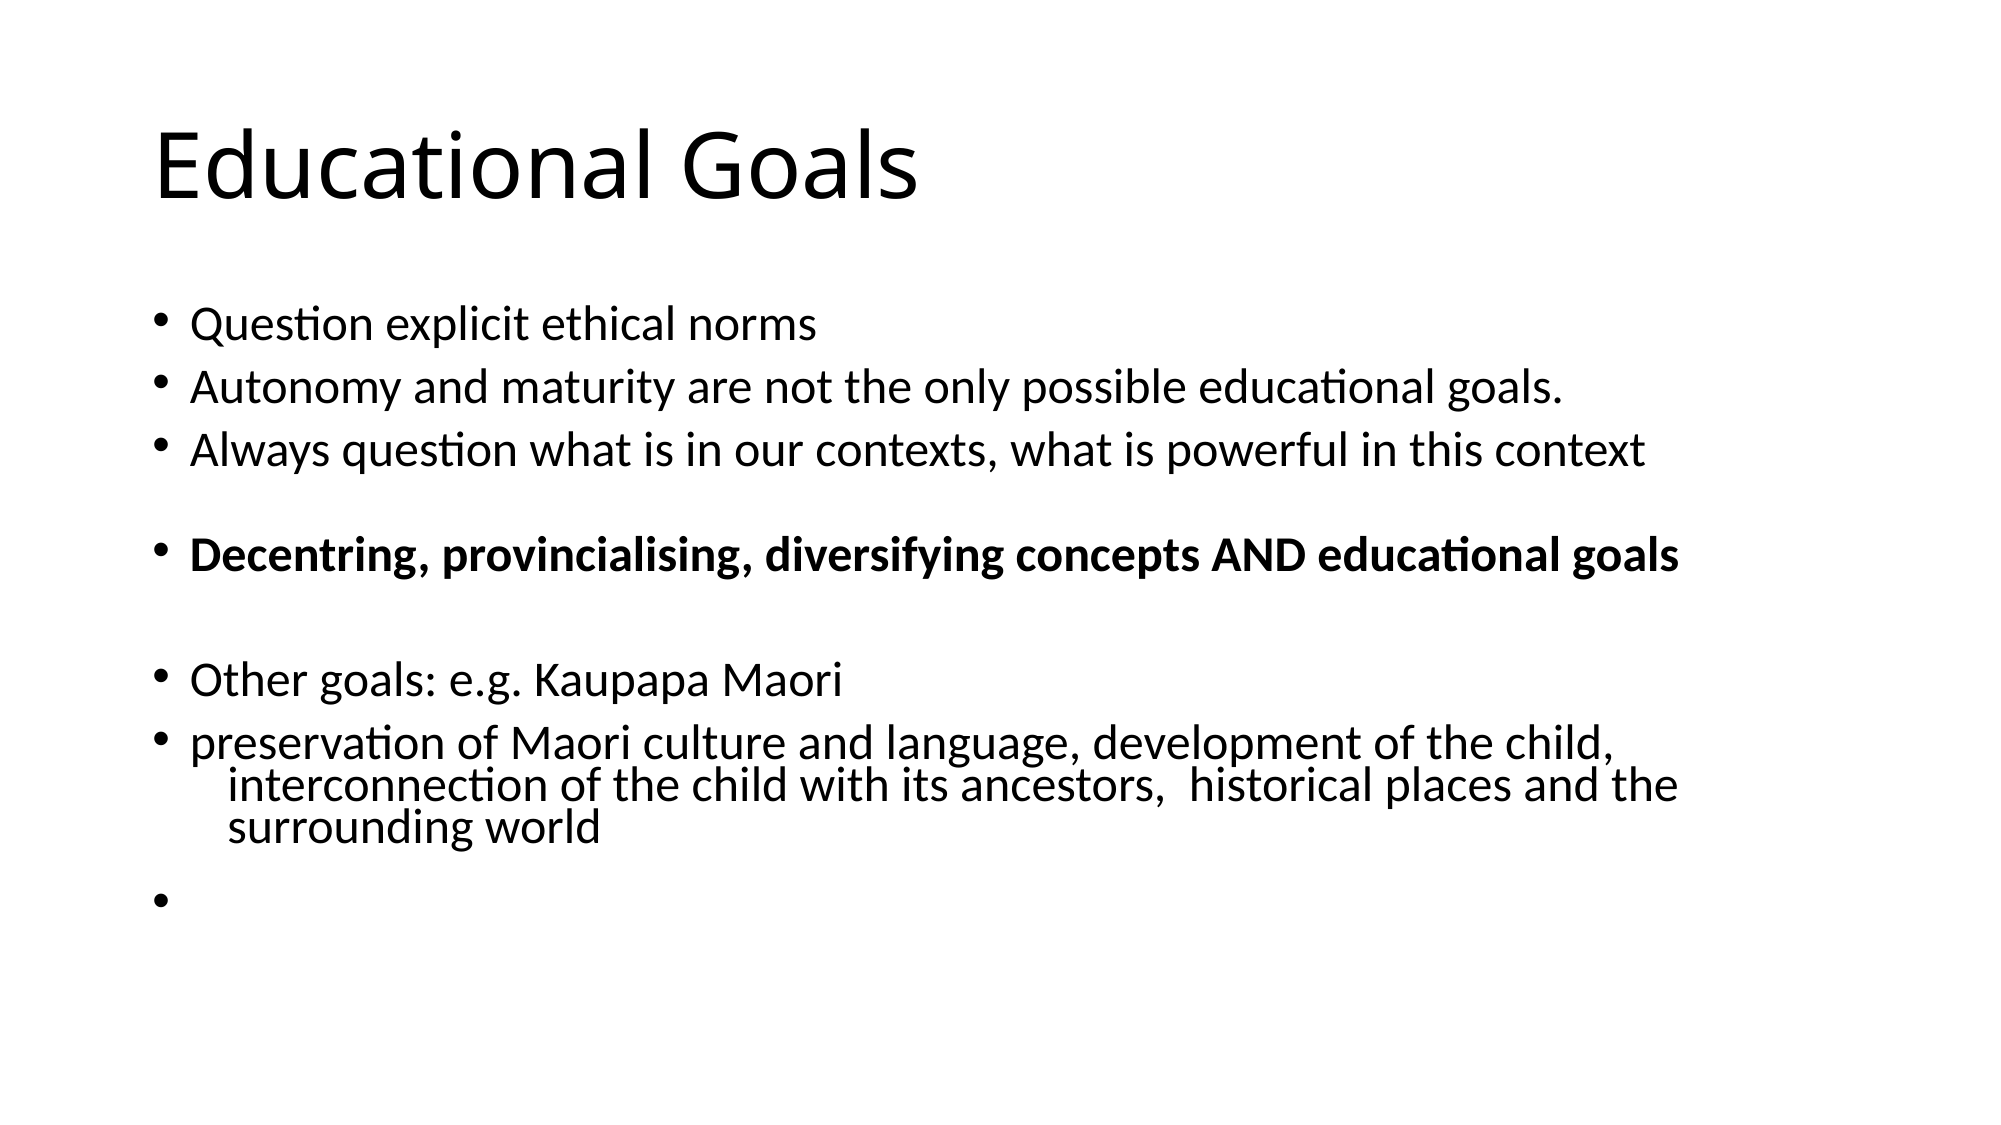

# Educational Goals
Question explicit ethical norms
Autonomy and maturity are not the only possible educational goals.
Always question what is in our contexts, what is powerful in this context
Decentring, provincialising, diversifying concepts AND educational goals
Other goals: e.g. Kaupapa Maori
preservation of Maori culture and language, development of the child, interconnection of the child with its ancestors, historical places and the surrounding world